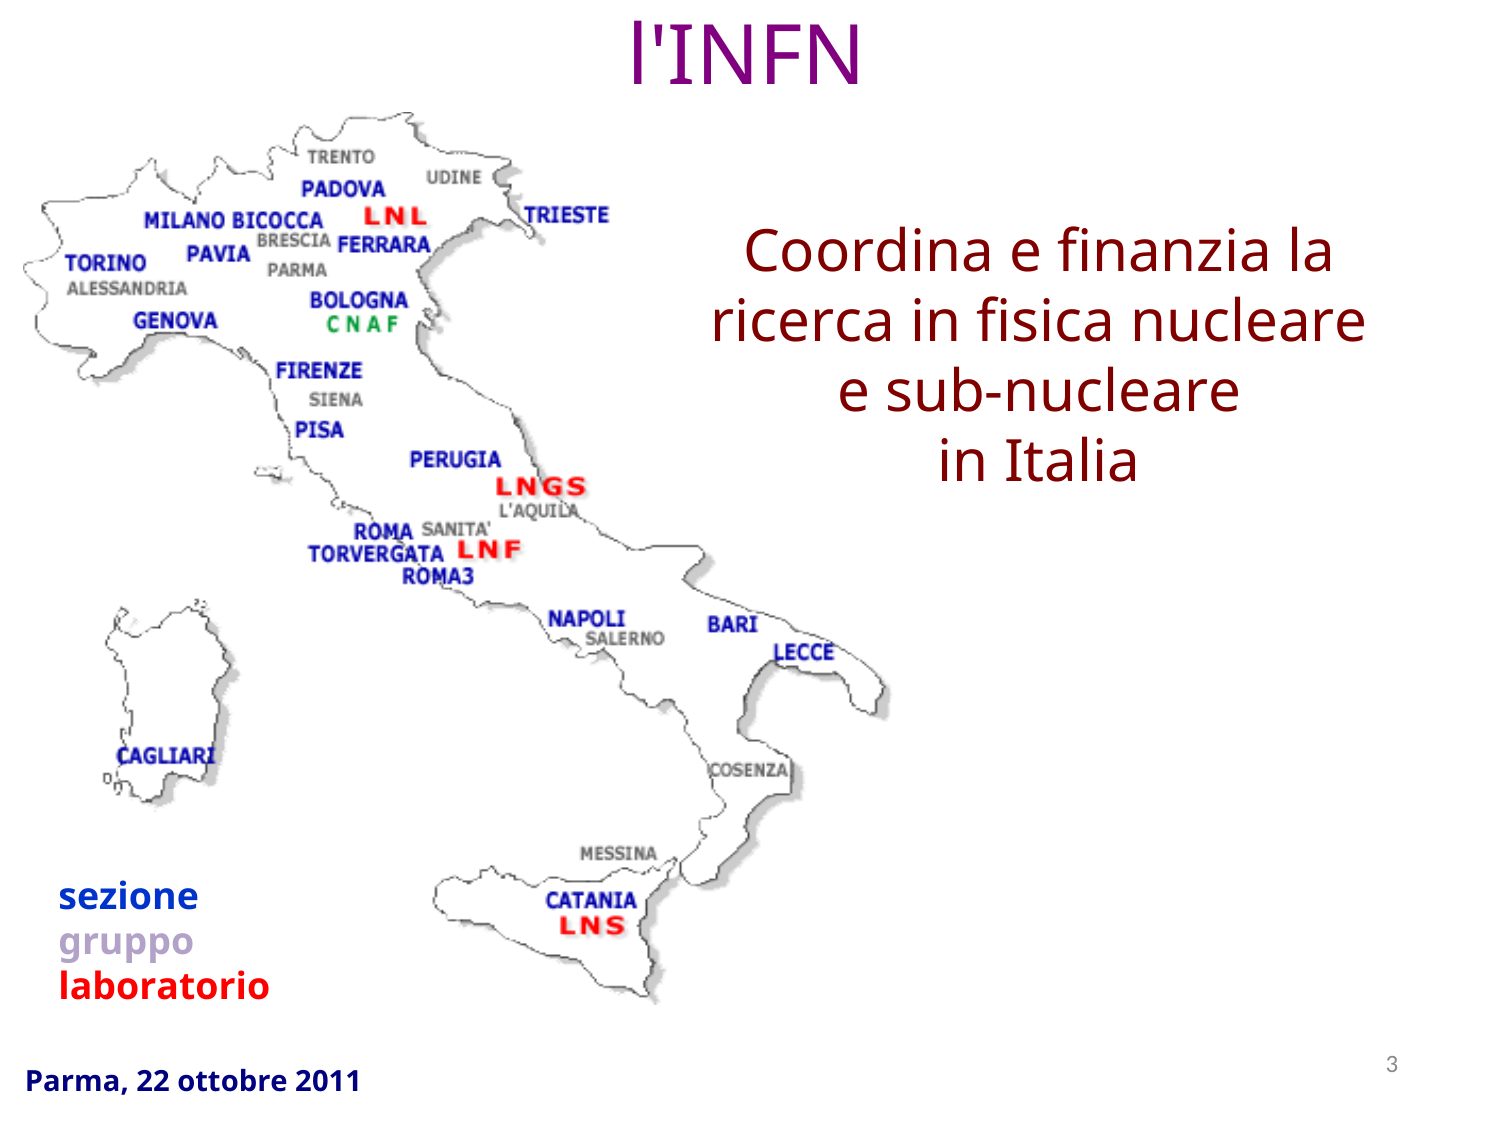

l'INFN
Coordina e finanzia la ricerca in fisica nucleare e sub-nucleare
in Italia
sezione
gruppo
laboratorio
3